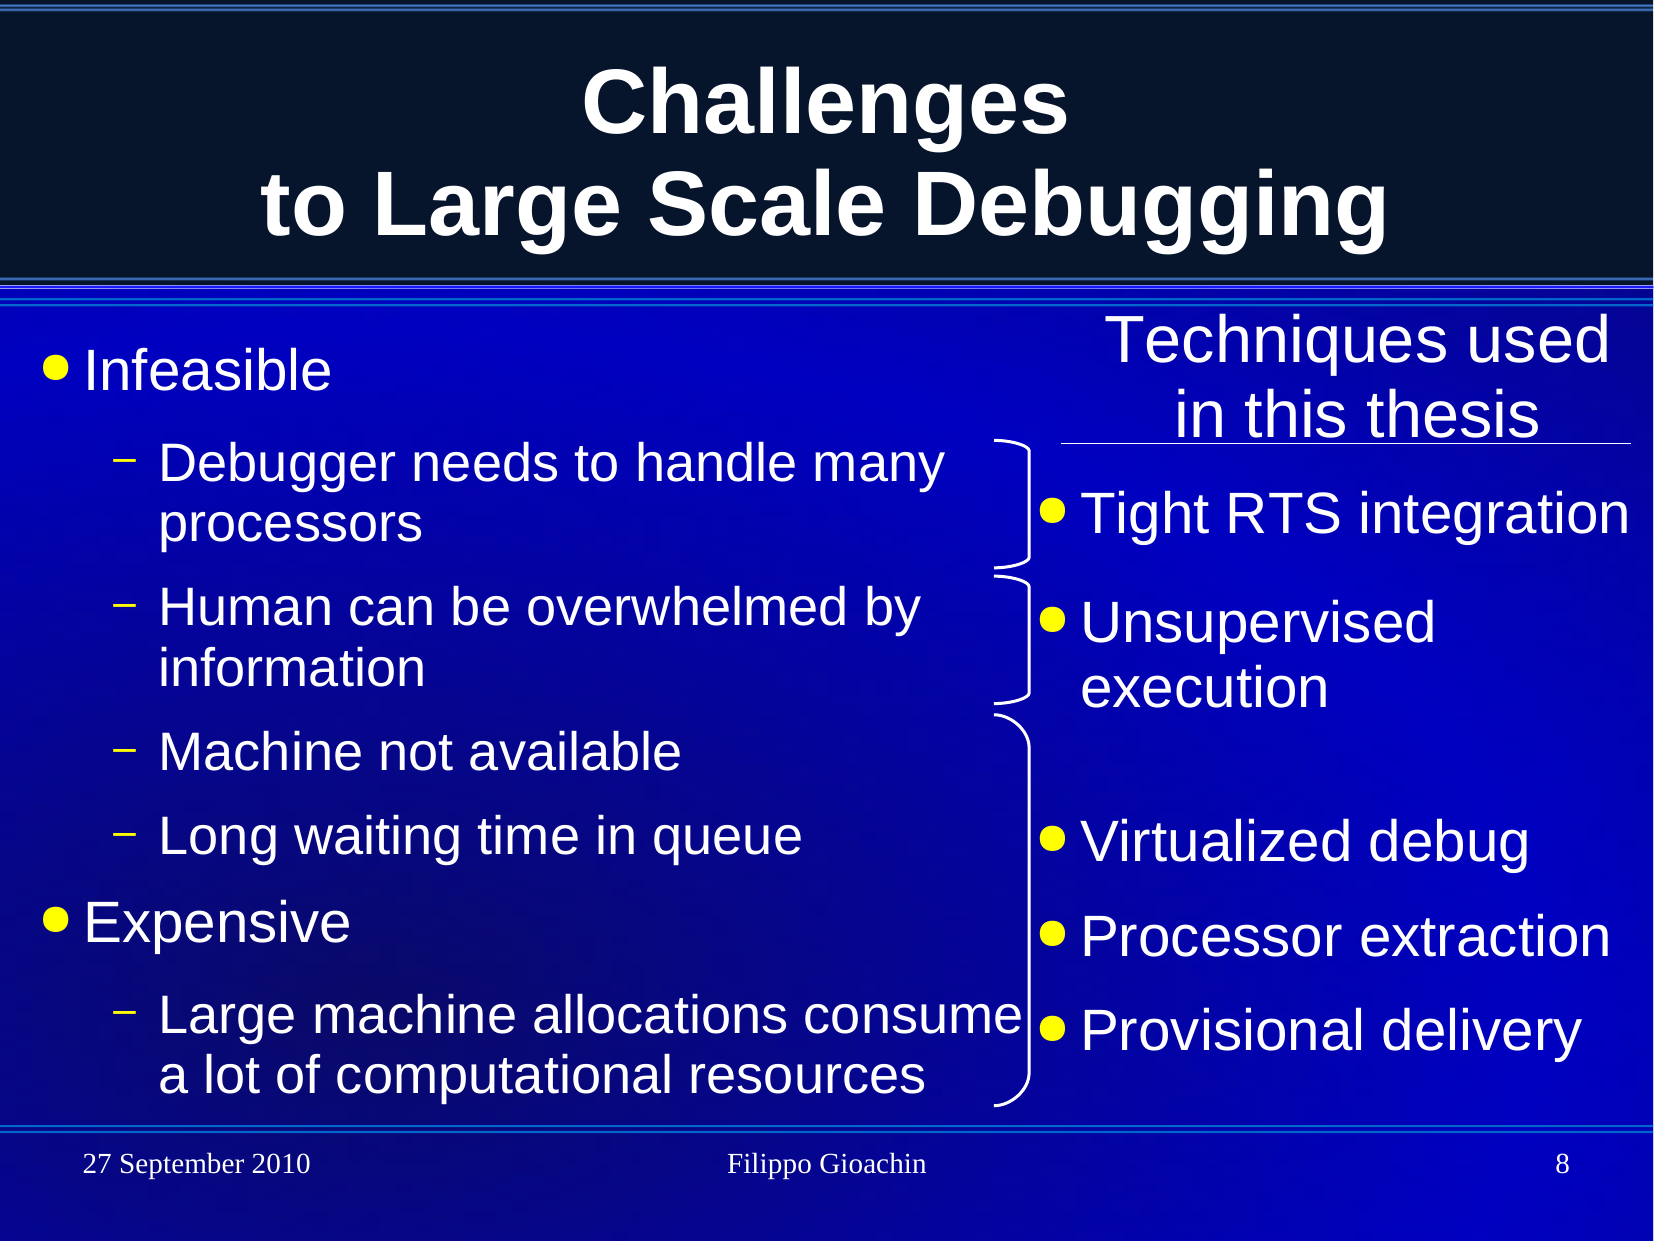

# Challenges to Large Scale Debugging
Techniques used
in this thesis
Tight RTS integration
Unsupervised execution
Virtualized debug
Processor extraction
Provisional delivery
Infeasible
Debugger needs to handle many processors
Human can be overwhelmed by information
Machine not available
Long waiting time in queue
Expensive
Large machine allocations consume a lot of computational resources
27 September 2010
Filippo Gioachin
8